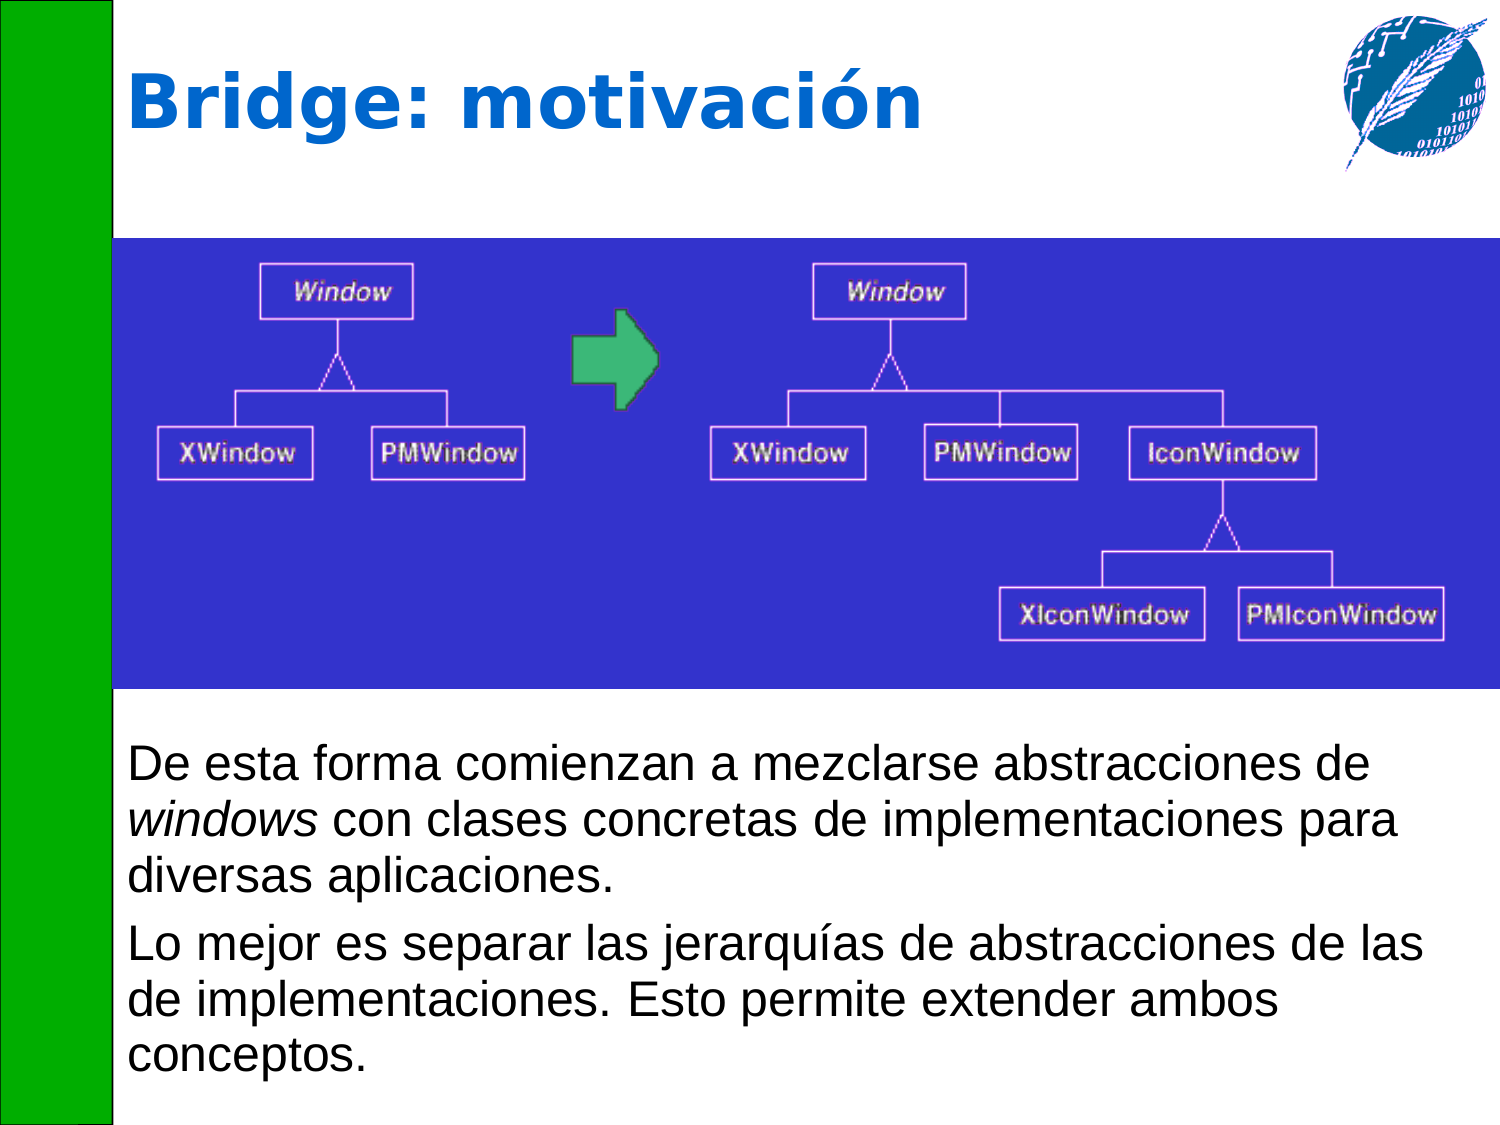

# Bridge: motivación
De esta forma comienzan a mezclarse abstracciones de windows con clases concretas de implementaciones para diversas aplicaciones.
Lo mejor es separar las jerarquías de abstracciones de las de implementaciones. Esto permite extender ambos conceptos.